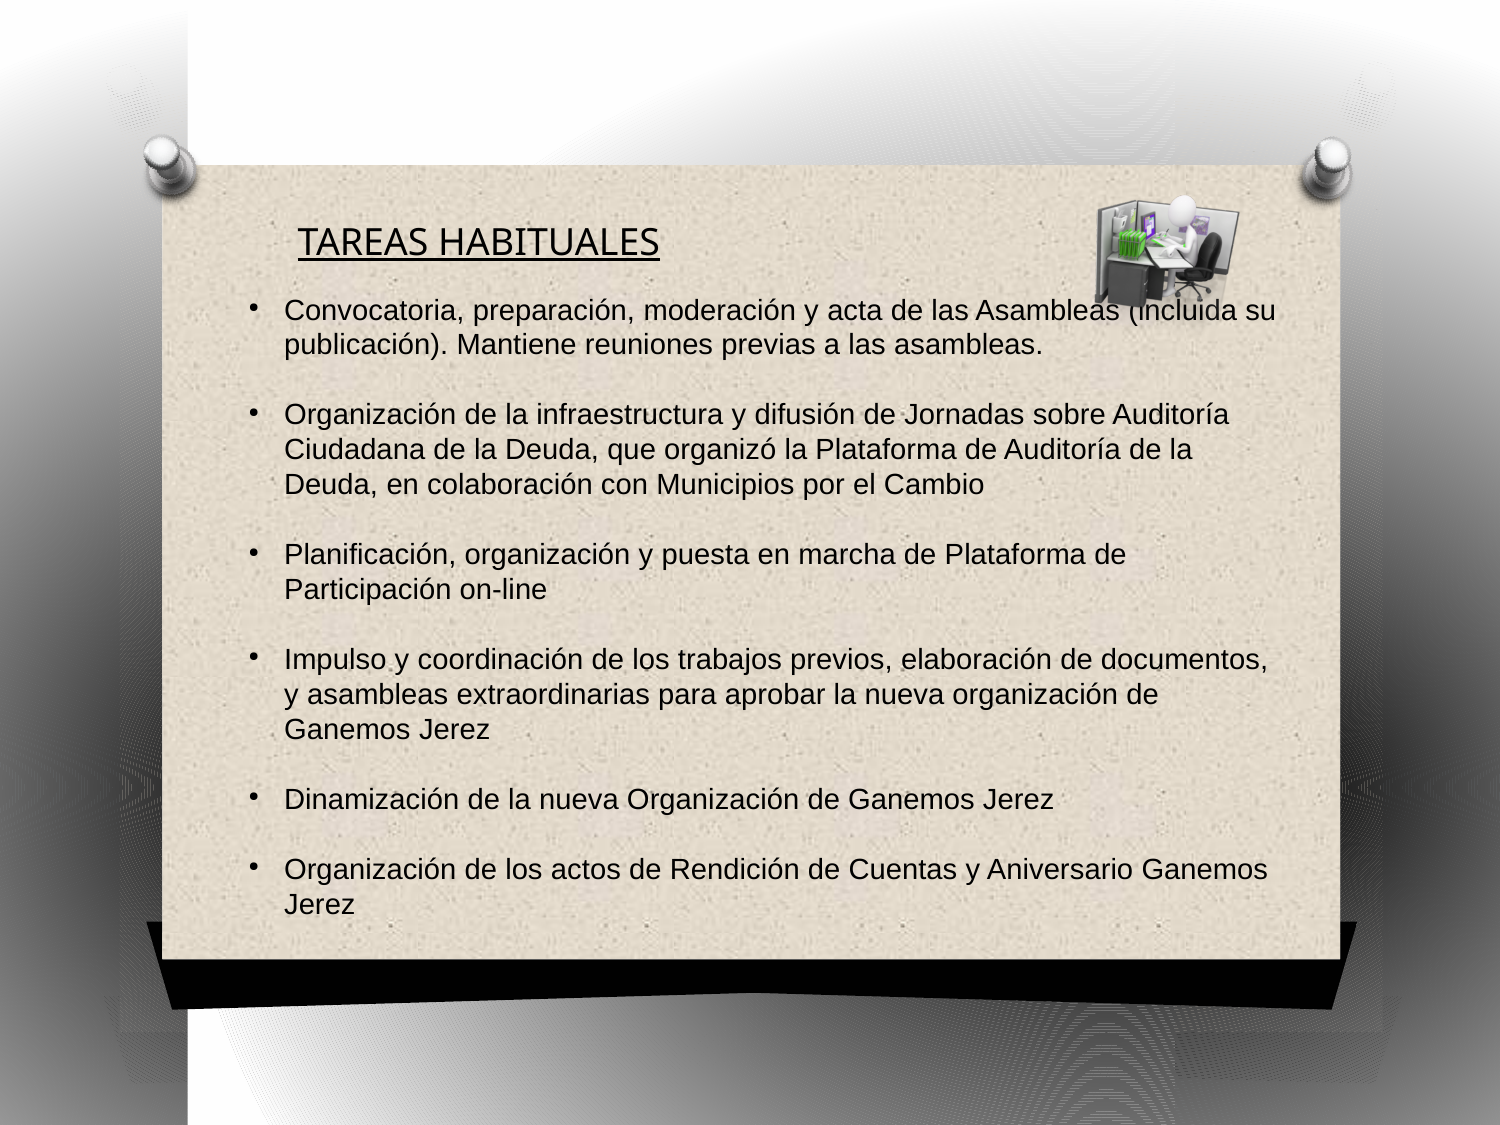

TAREAS HABITUALES
Convocatoria, preparación, moderación y acta de las Asambleas (incluida su publicación). Mantiene reuniones previas a las asambleas.
Organización de la infraestructura y difusión de Jornadas sobre Auditoría Ciudadana de la Deuda, que organizó la Plataforma de Auditoría de la Deuda, en colaboración con Municipios por el Cambio
Planificación, organización y puesta en marcha de Plataforma de Participación on-line
Impulso y coordinación de los trabajos previos, elaboración de documentos, y asambleas extraordinarias para aprobar la nueva organización de Ganemos Jerez
Dinamización de la nueva Organización de Ganemos Jerez
Organización de los actos de Rendición de Cuentas y Aniversario Ganemos Jerez